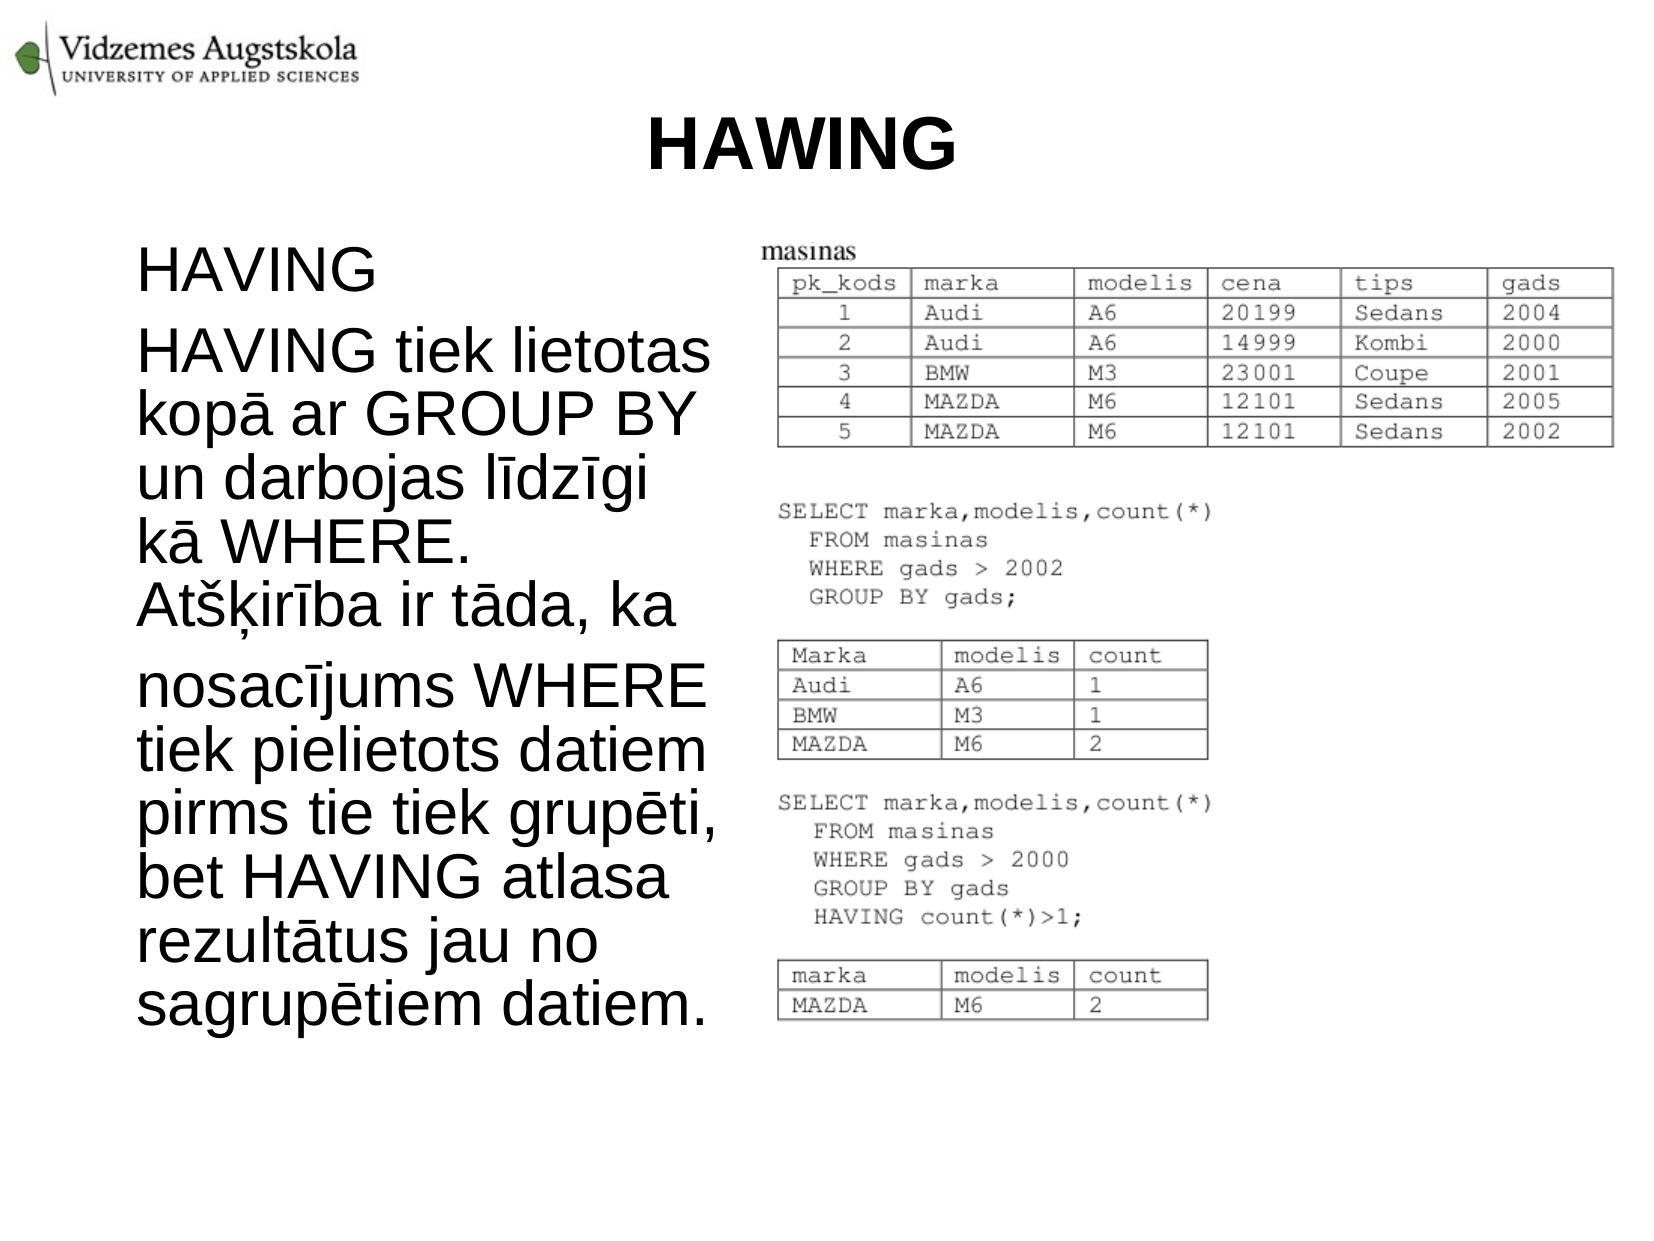

# HAWING
HAVING
HAVING tiek lietotas kopā ar GROUP BY un darbojas līdzīgi kā WHERE. Atšķirība ir tāda, ka
nosacījums WHERE tiek pielietots datiem pirms tie tiek grupēti, bet HAVING atlasa rezultātus jau no sagrupētiem datiem.